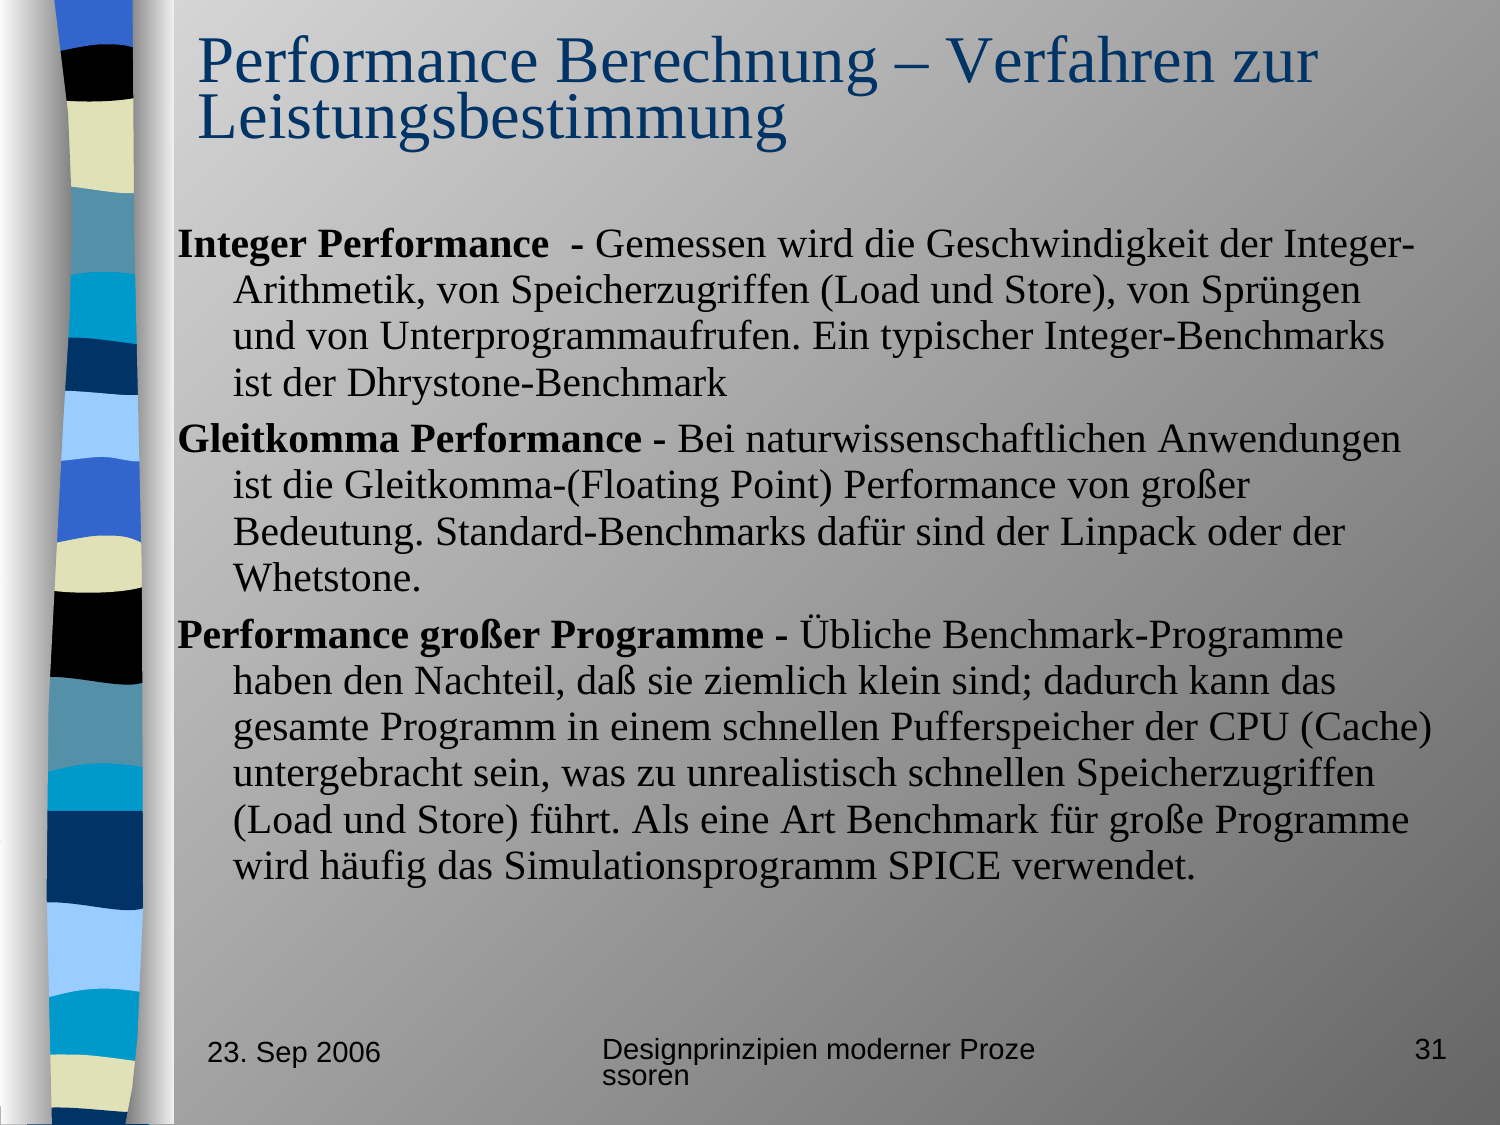

# Performance Berechnung – Verfahren zur Leistungsbestimmung
Integer Performance - Gemessen wird die Geschwindigkeit der Integer-Arithmetik, von Speicherzugriffen (Load und Store), von Sprüngen und von Unterprogrammaufrufen. Ein typischer Integer-Benchmarks ist der Dhrystone-Benchmark
Gleitkomma Performance - Bei naturwissenschaftlichen Anwendungen ist die Gleitkomma-(Floating Po­int) Performance von großer Bedeutung. Standard-Benchmarks dafür sind der Linpack oder der Whetstone.
Performance großer Programme - Übliche Benchmark-Programme haben den Nachteil, daß sie ziemlich klein sind; dadurch kann das gesamte Programm in einem schnellen Pufferspeicher der CPU (Cache) untergebracht sein, was zu unrealistisch schnellen Speicherzugriffen (Load und Store) führt. Als eine Art Benchmark für große Programme wird häufig das Simulationsprogramm SPICE verwendet.
Designprinzipien moderner Prozessoren
31